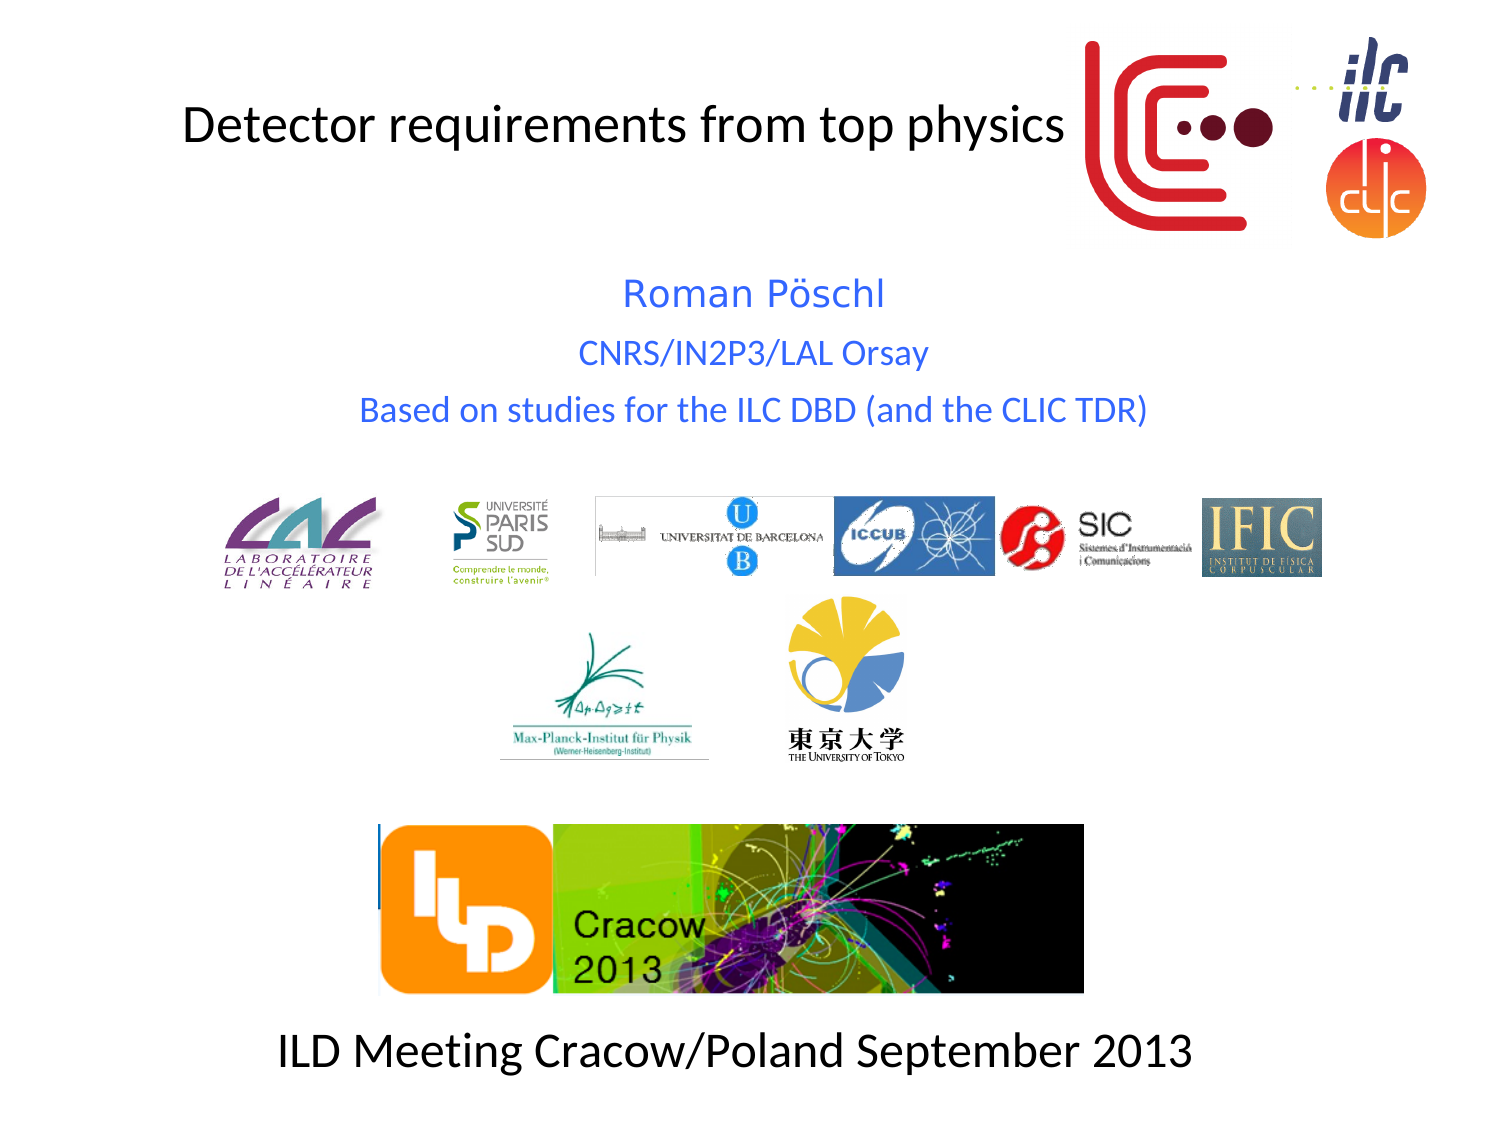

# Detector requirements from top physics
Roman Pöschl
CNRS/IN2P3/LAL Orsay
Based on studies for the ILC DBD (and the CLIC TDR)
ILD Meeting Cracow/Poland September 2013